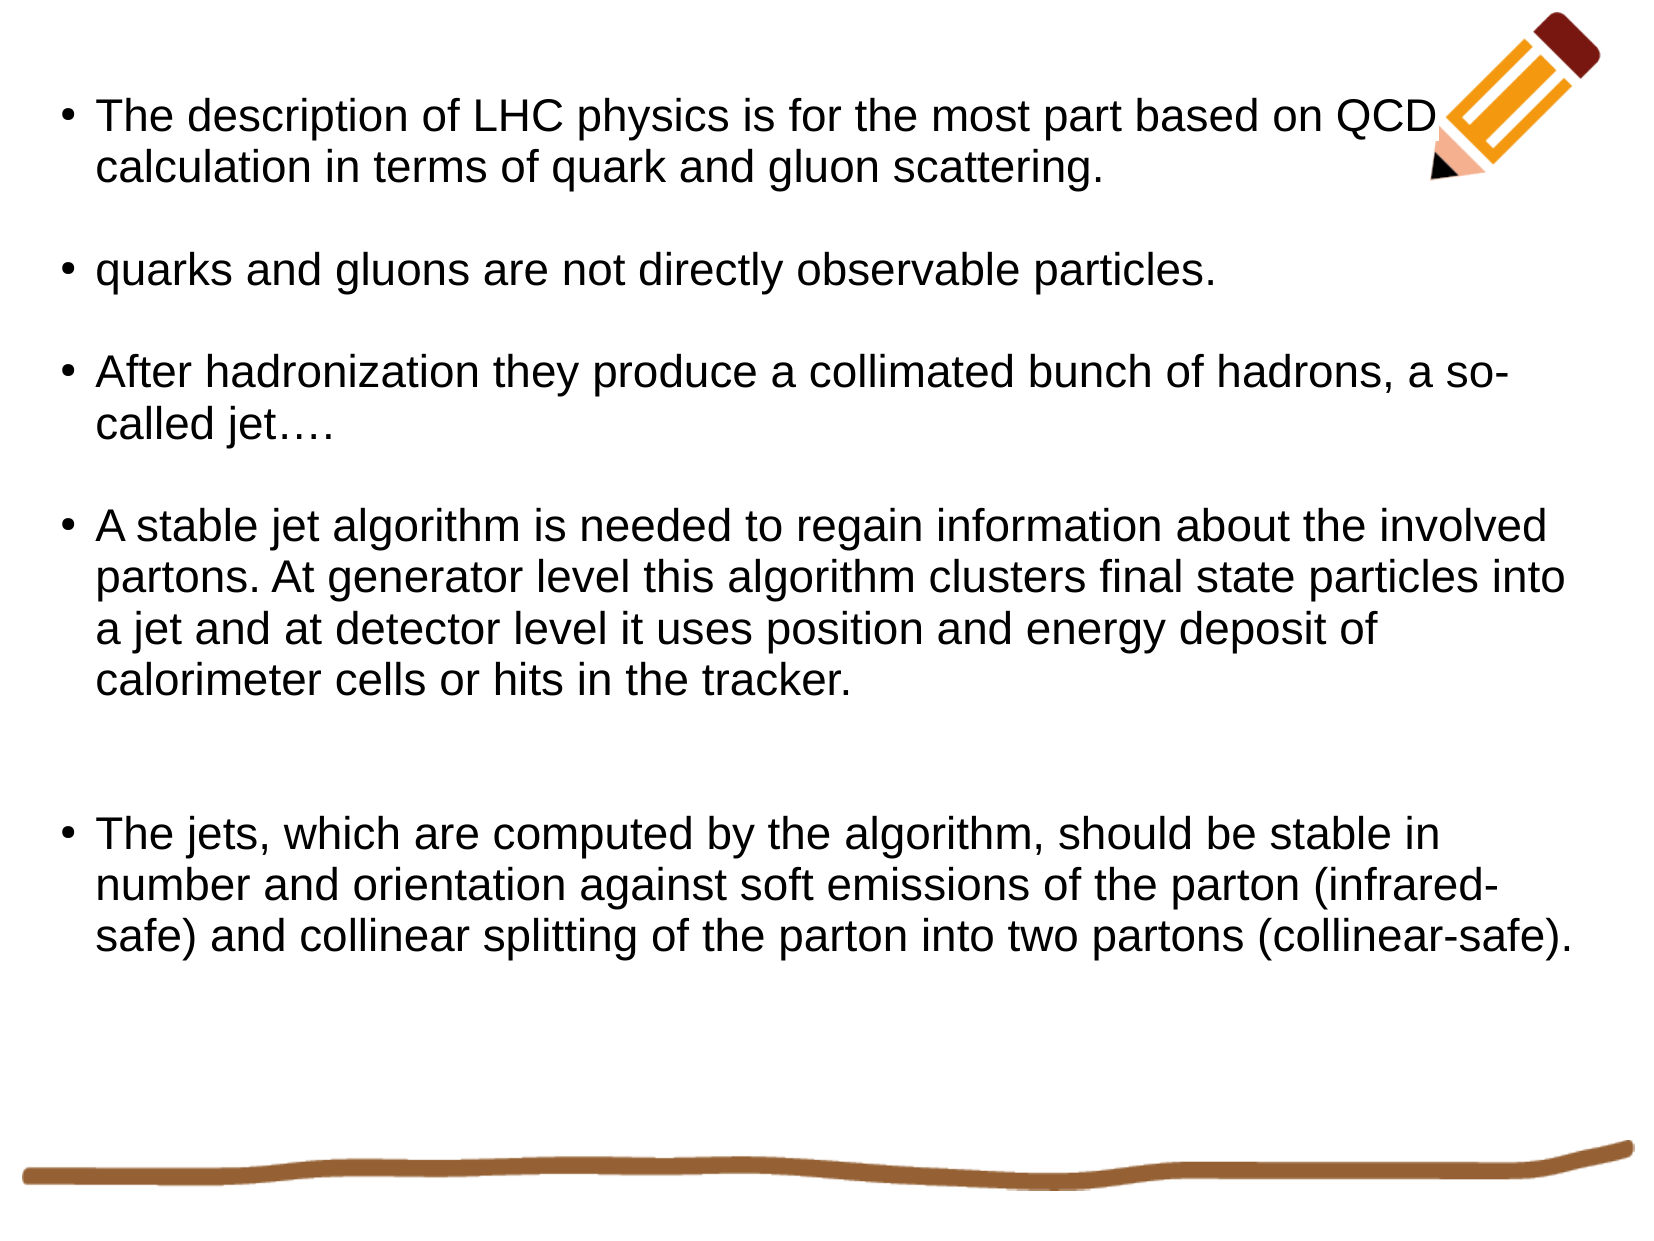

# The description of LHC physics is for the most part based on QCD calculation in terms of quark and gluon scattering.
quarks and gluons are not directly observable particles.
After hadronization they produce a collimated bunch of hadrons, a so-called jet….
A stable jet algorithm is needed to regain information about the involved partons. At generator level this algorithm clusters final state particles into a jet and at detector level it uses position and energy deposit of calorimeter cells or hits in the tracker.
The jets, which are computed by the algorithm, should be stable in number and orientation against soft emissions of the parton (infrared-safe) and collinear splitting of the parton into two partons (collinear-safe).